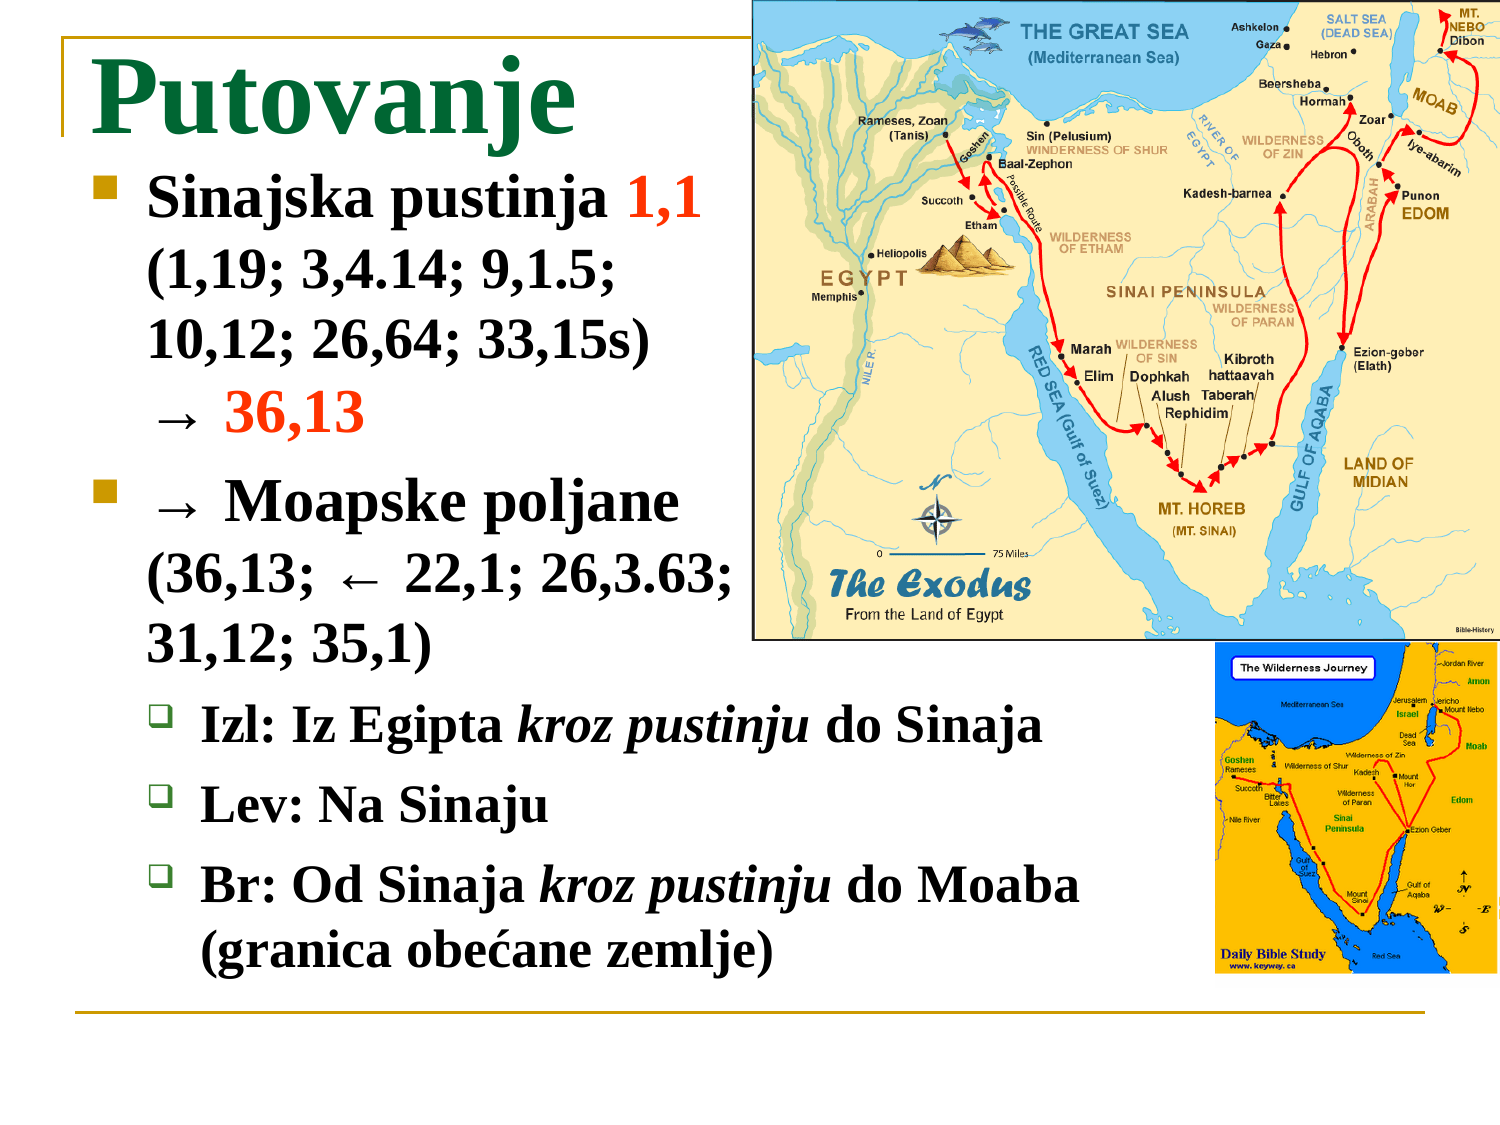

# Putovanje
Sinajska pustinja 1,1
(1,19; 3,4.14; 9,1.5;
10,12; 26,64; 33,15s)
→ 36,13
→ Moapske poljane
(36,13; ← 22,1; 26,3.63;
31,12; 35,1)
Izl: Iz Egipta kroz pustinju do Sinaja
Lev: Na Sinaju
Br: Od Sinaja kroz pustinju do Moaba
(granica obećane zemlje)